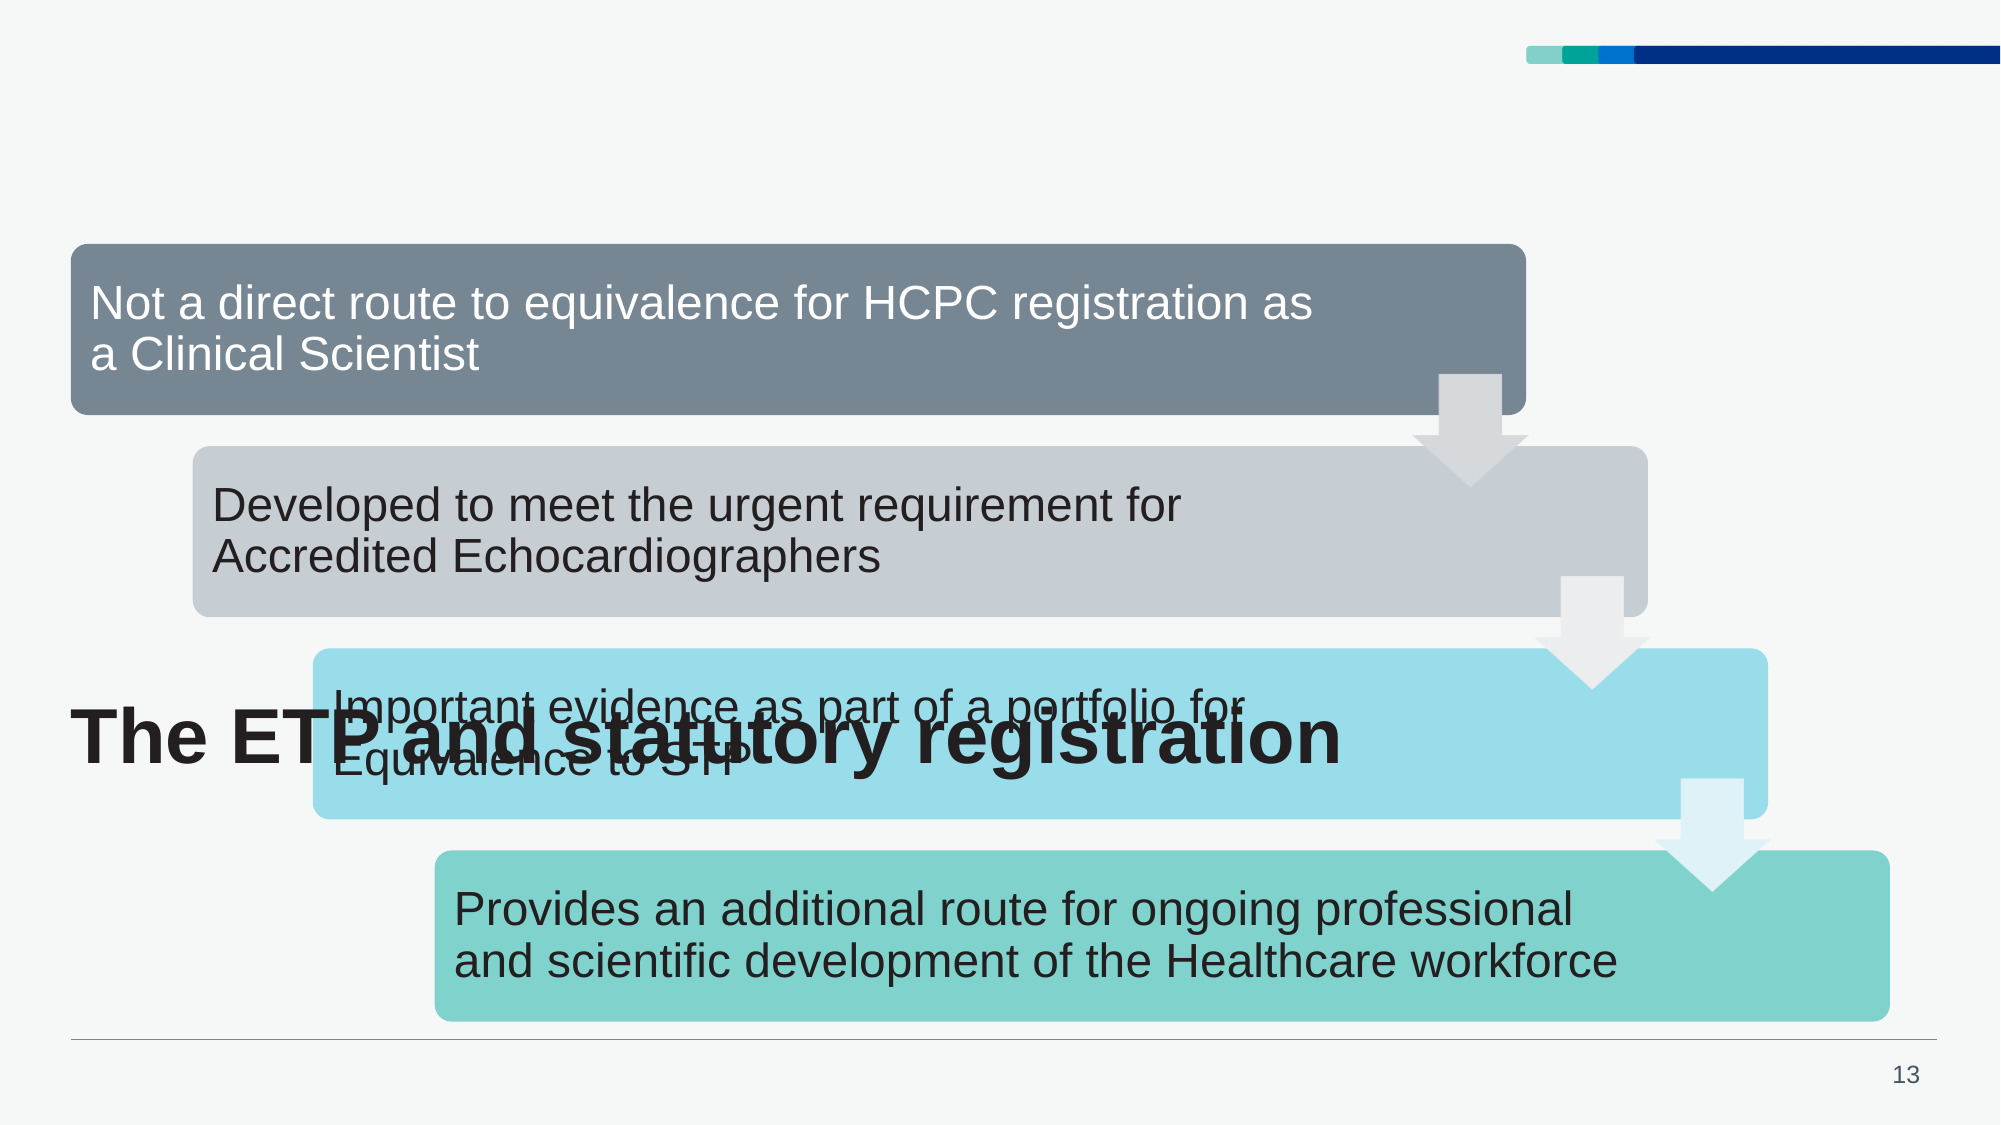

Not a direct route to equivalence for HCPC registration as a Clinical Scientist
Developed to meet the urgent requirement for Accredited Echocardiographers
Important evidence as part of a portfolio for Equivalence to STP
Provides an additional route for ongoing professional and scientific development of the Healthcare workforce
# The ETP and statutory registration